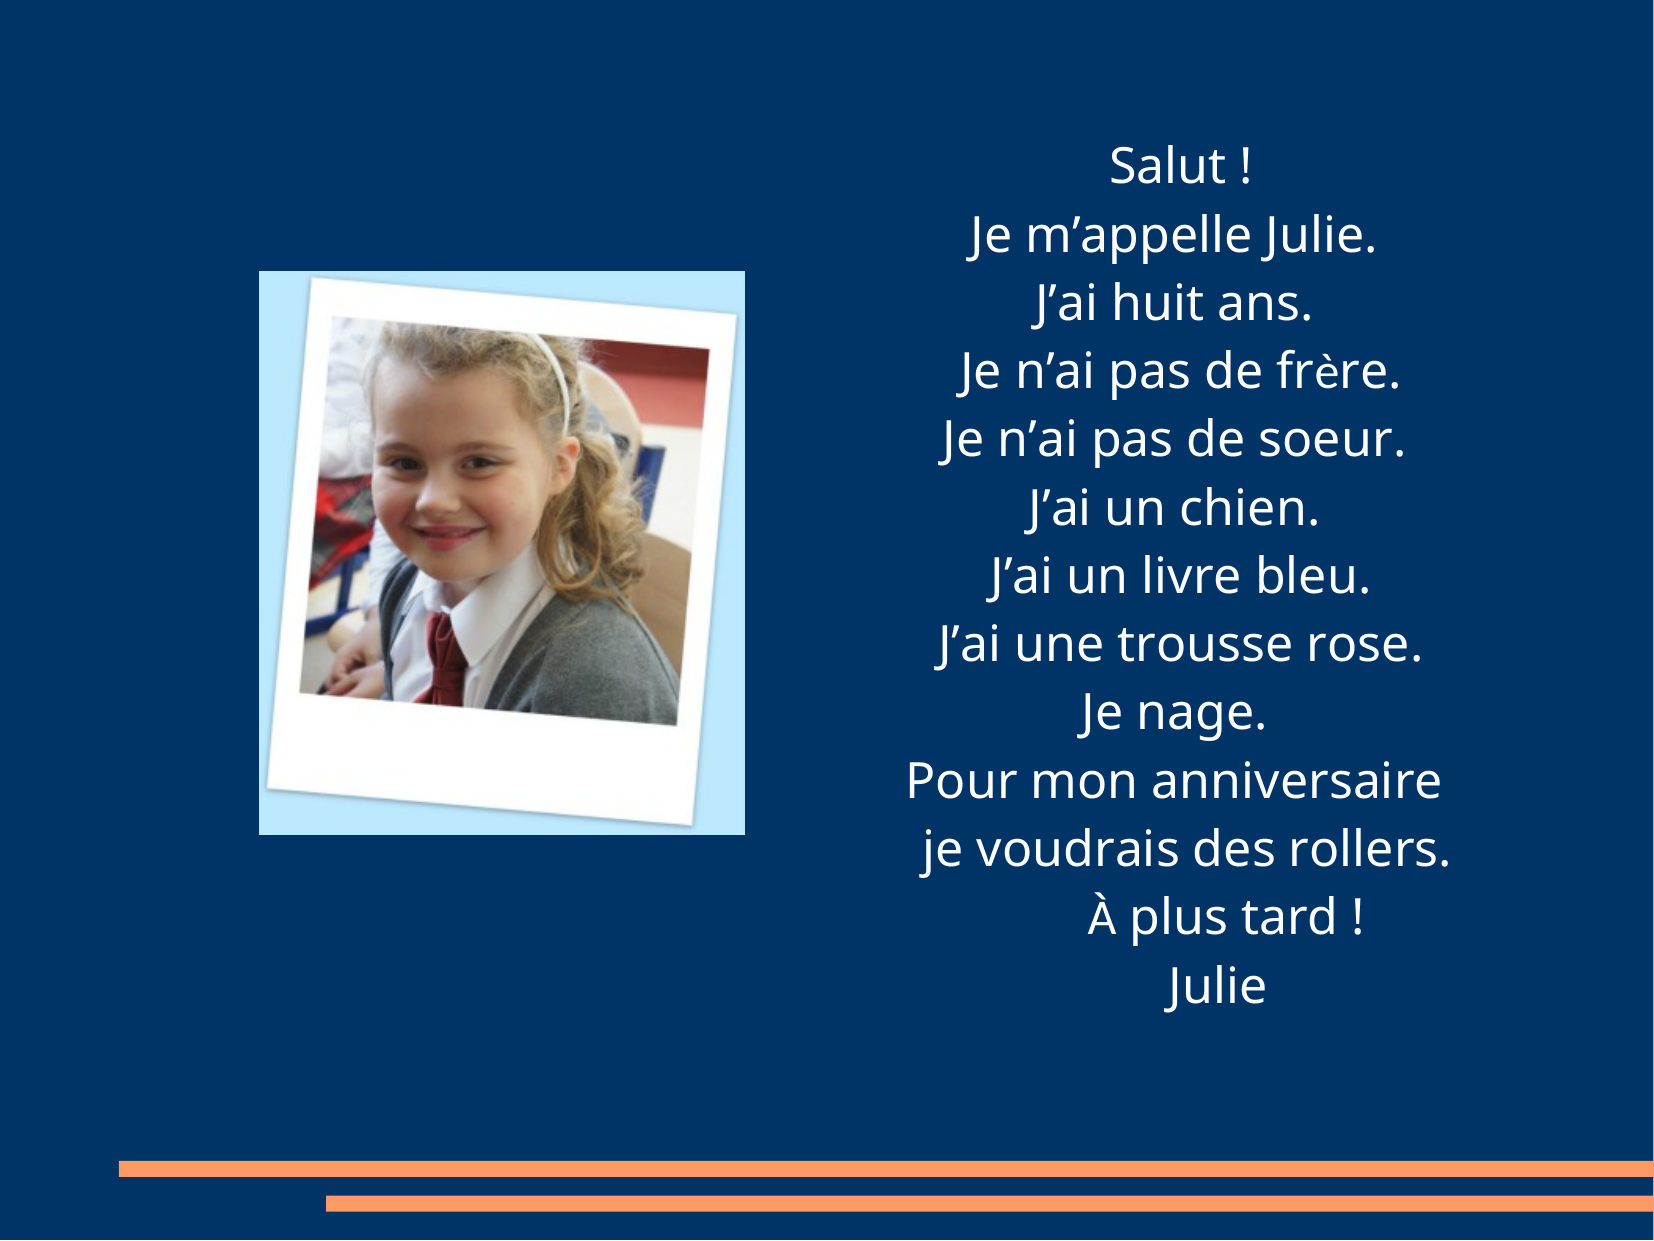

# Salut !
Je m’appelle Julie.
J’ai huit ans.
Je n’ai pas de frère.
Je n’ai pas de soeur.
J’ai un chien.
J’ai un livre bleu.
 J’ai une trousse rose.
Je nage.
Pour mon anniversaire
 je voudrais des rollers.
 À plus tard !
	Julie